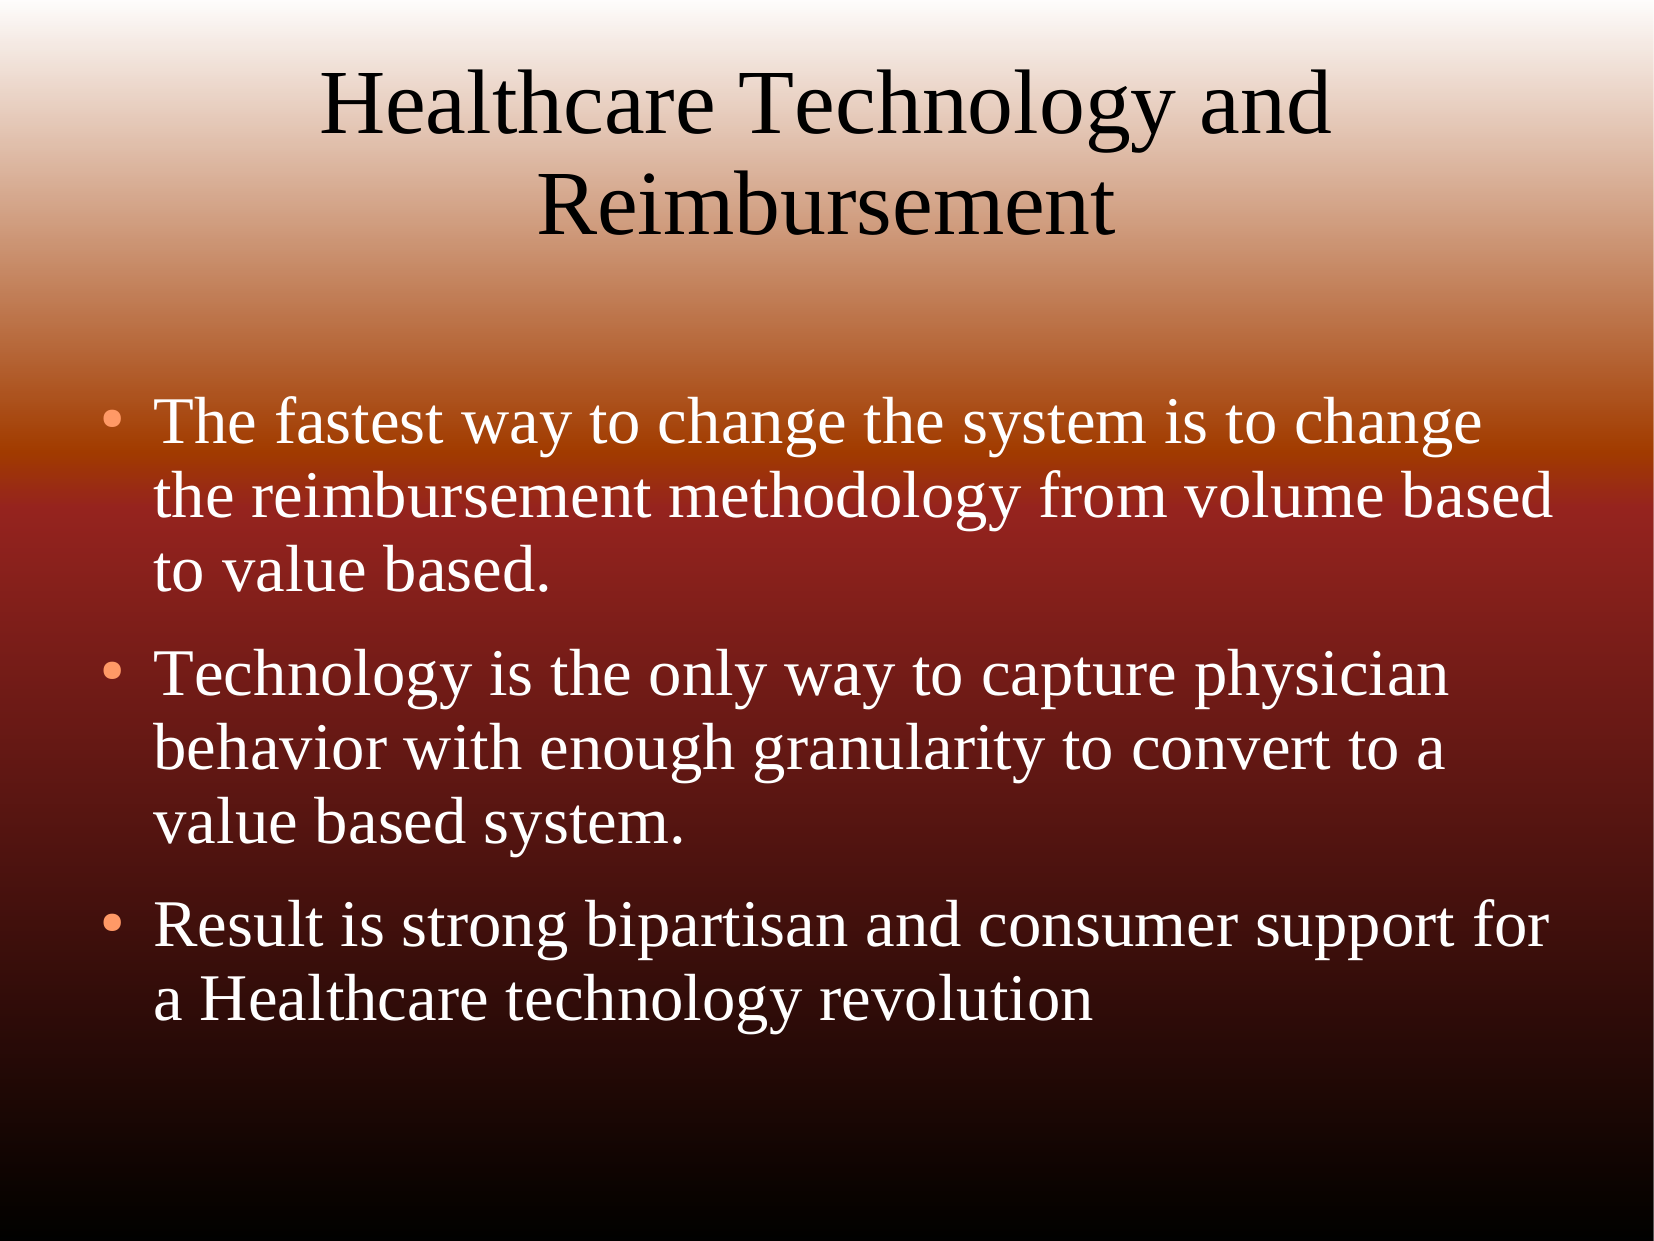

# Healthcare Technology and Reimbursement
The fastest way to change the system is to change the reimbursement methodology from volume based to value based.
Technology is the only way to capture physician behavior with enough granularity to convert to a value based system.
Result is strong bipartisan and consumer support for a Healthcare technology revolution